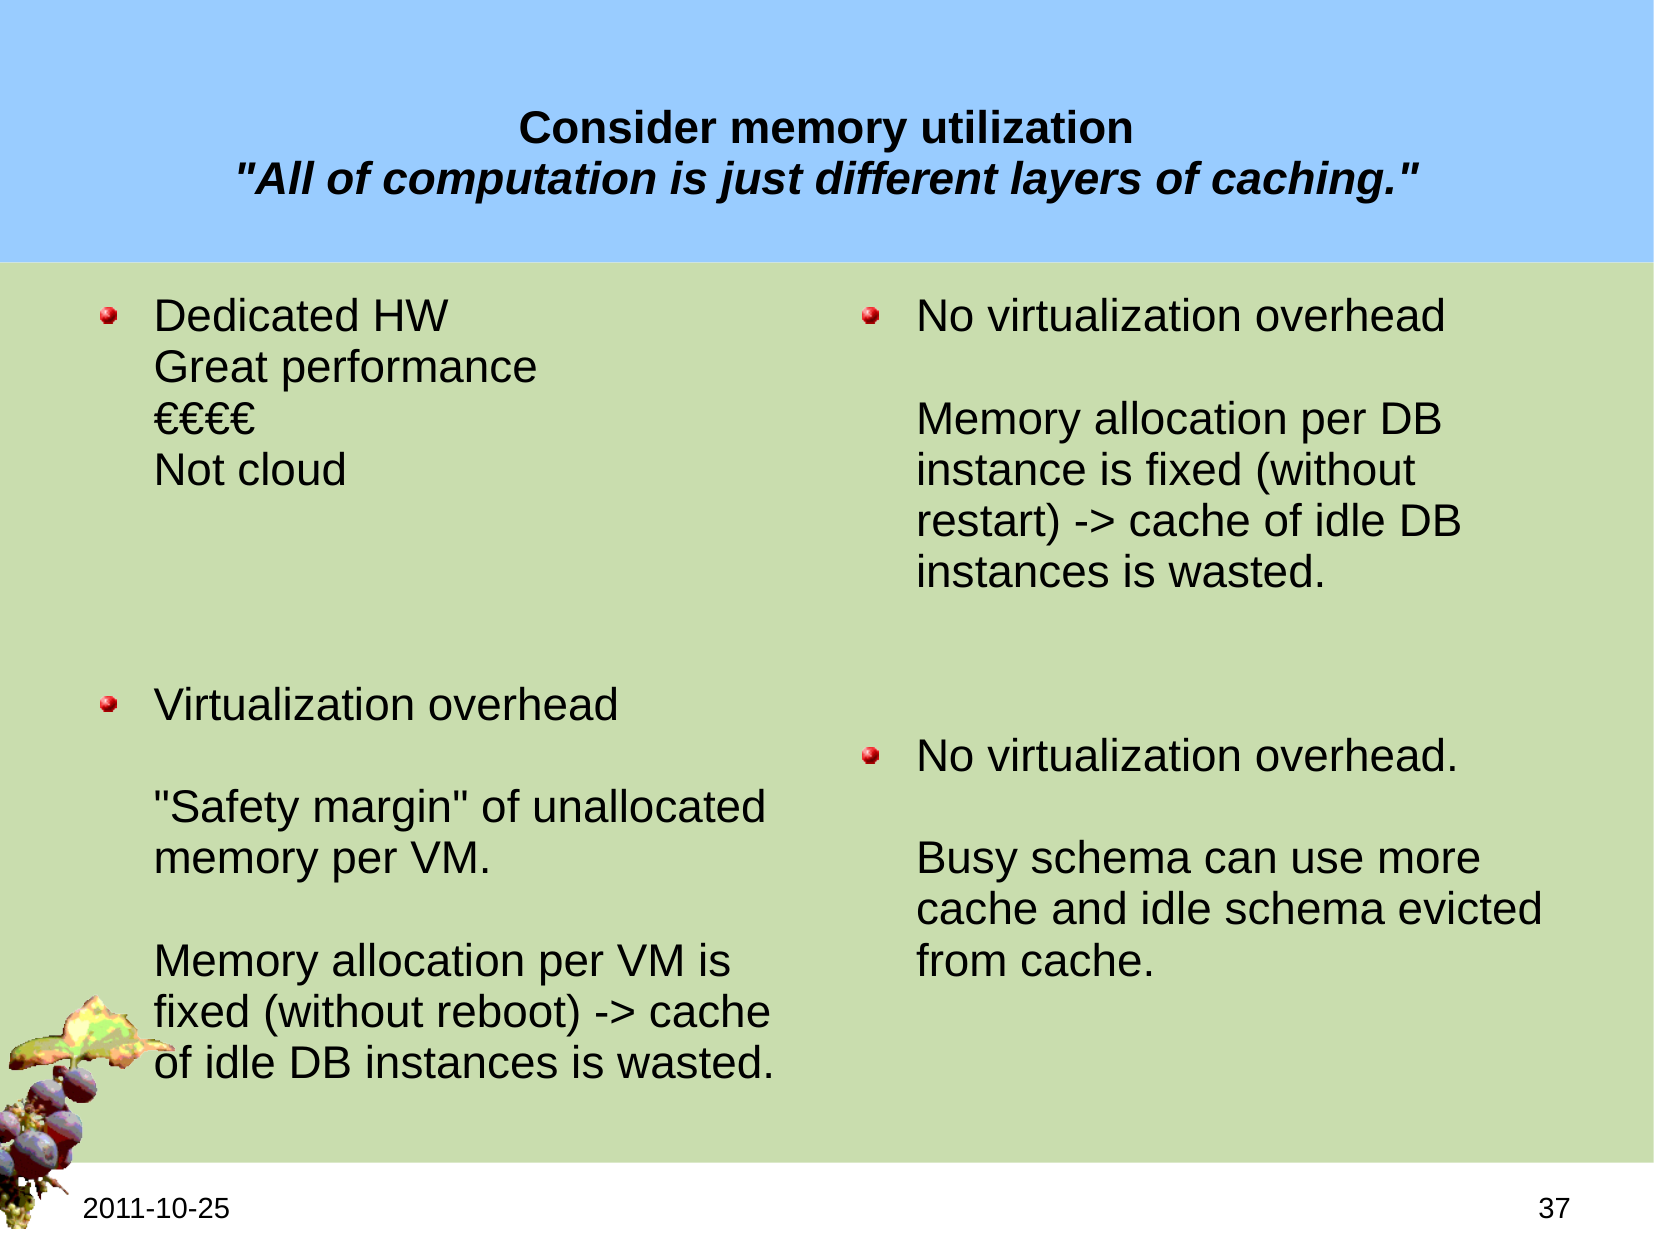

# Consider memory utilization "All of computation is just different layers of caching."
Dedicated HW
Great performance
€€€€
Not cloud
Virtualization overhead
"Safety margin" of unallocated memory per VM.
Memory allocation per VM is fixed (without reboot) -> cache of idle DB instances is wasted.
No virtualization overhead
Memory allocation per DB instance is fixed (without restart) -> cache of idle DB instances is wasted.
No virtualization overhead.
Busy schema can use more cache and idle schema evicted from cache.
2011-10-25
37